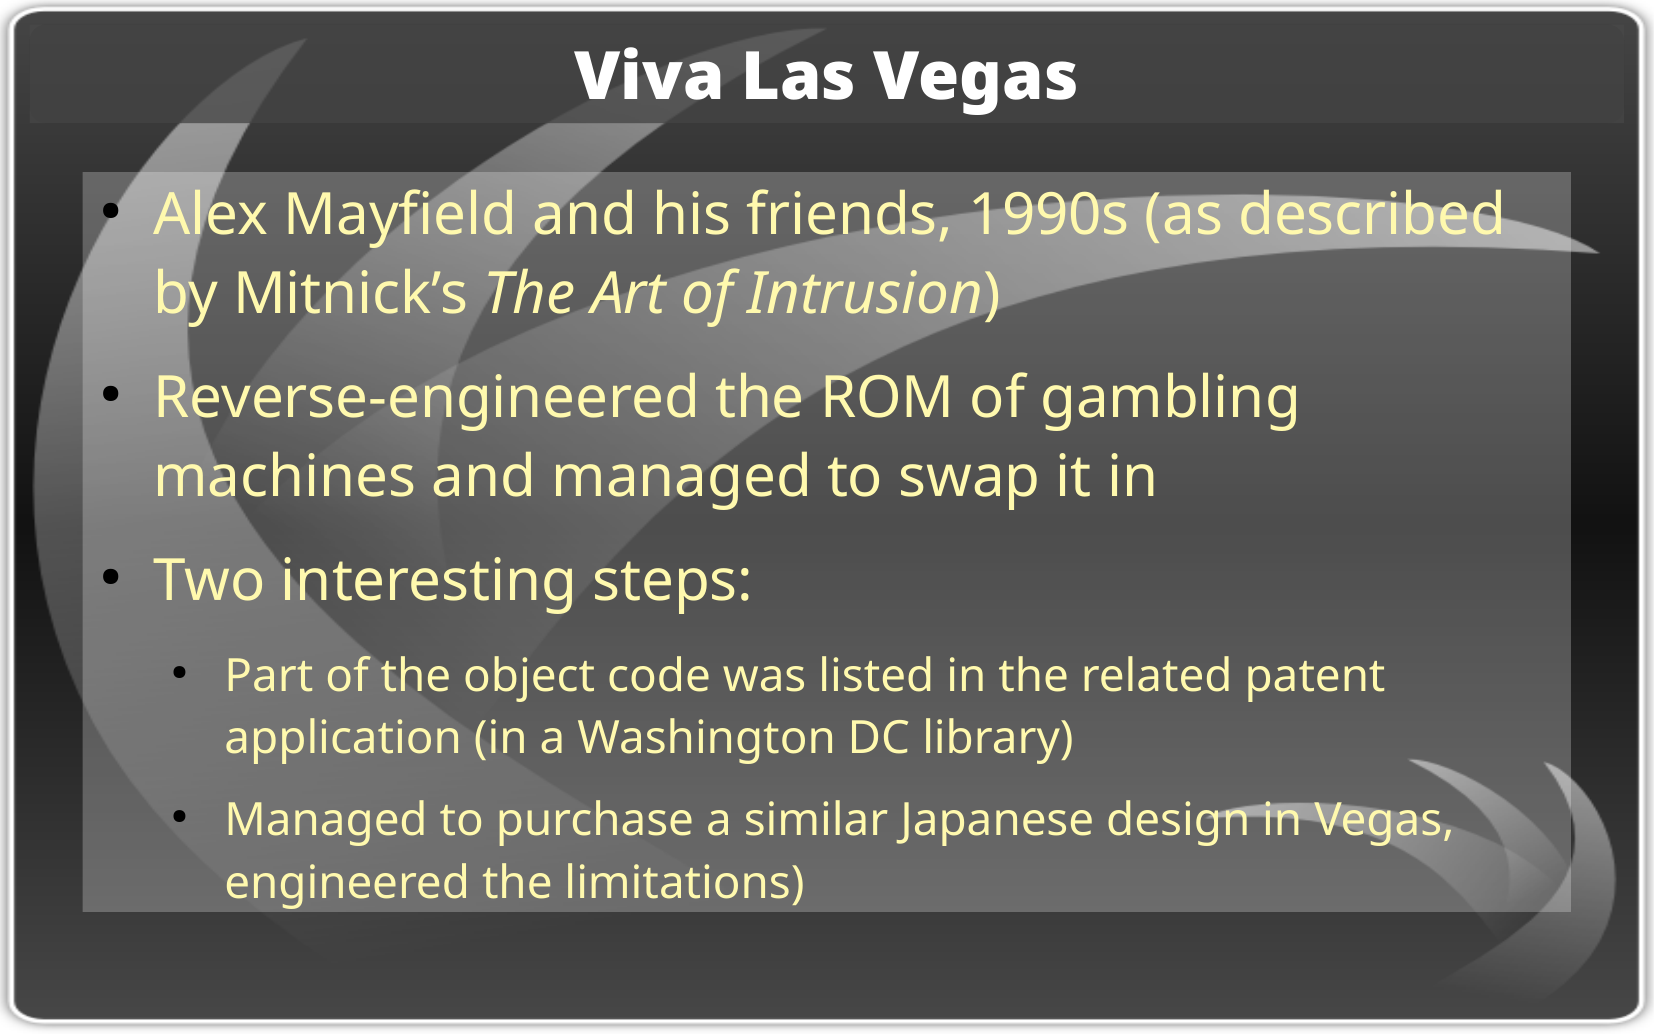

# Viva Las Vegas
Alex Mayfield and his friends, 1990s (as described by Mitnick’s The Art of Intrusion)
Reverse-engineered the ROM of gambling machines and managed to swap it in
Two interesting steps:
Part of the object code was listed in the related patent application (in a Washington DC library)
Managed to purchase a similar Japanese design in Vegas, engineered the limitations)